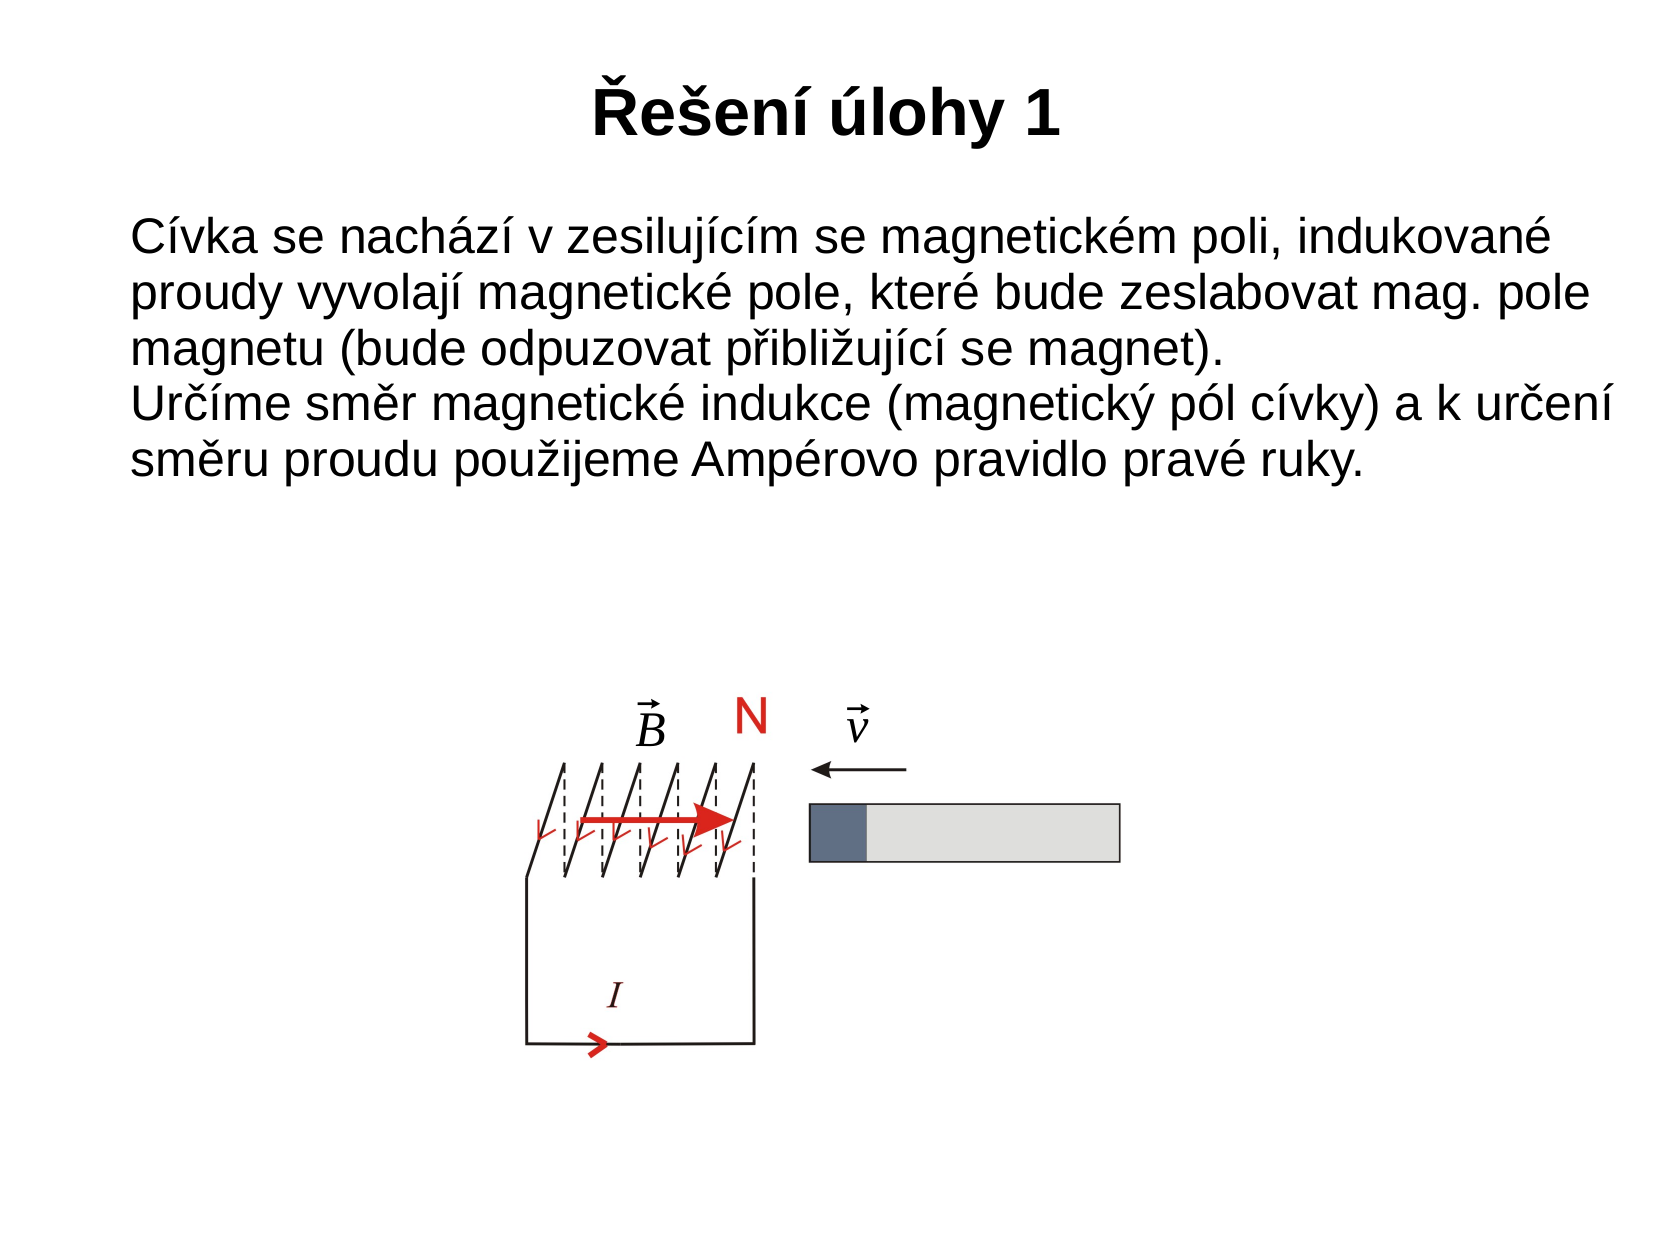

# Řešení úlohy 1
Cívka se nachází v zesilujícím se magnetickém poli, indukované
proudy vyvolají magnetické pole, které bude zeslabovat mag. pole
magnetu (bude odpuzovat přibližující se magnet).
Určíme směr magnetické indukce (magnetický pól cívky) a k určení
směru proudu použijeme Ampérovo pravidlo pravé ruky.